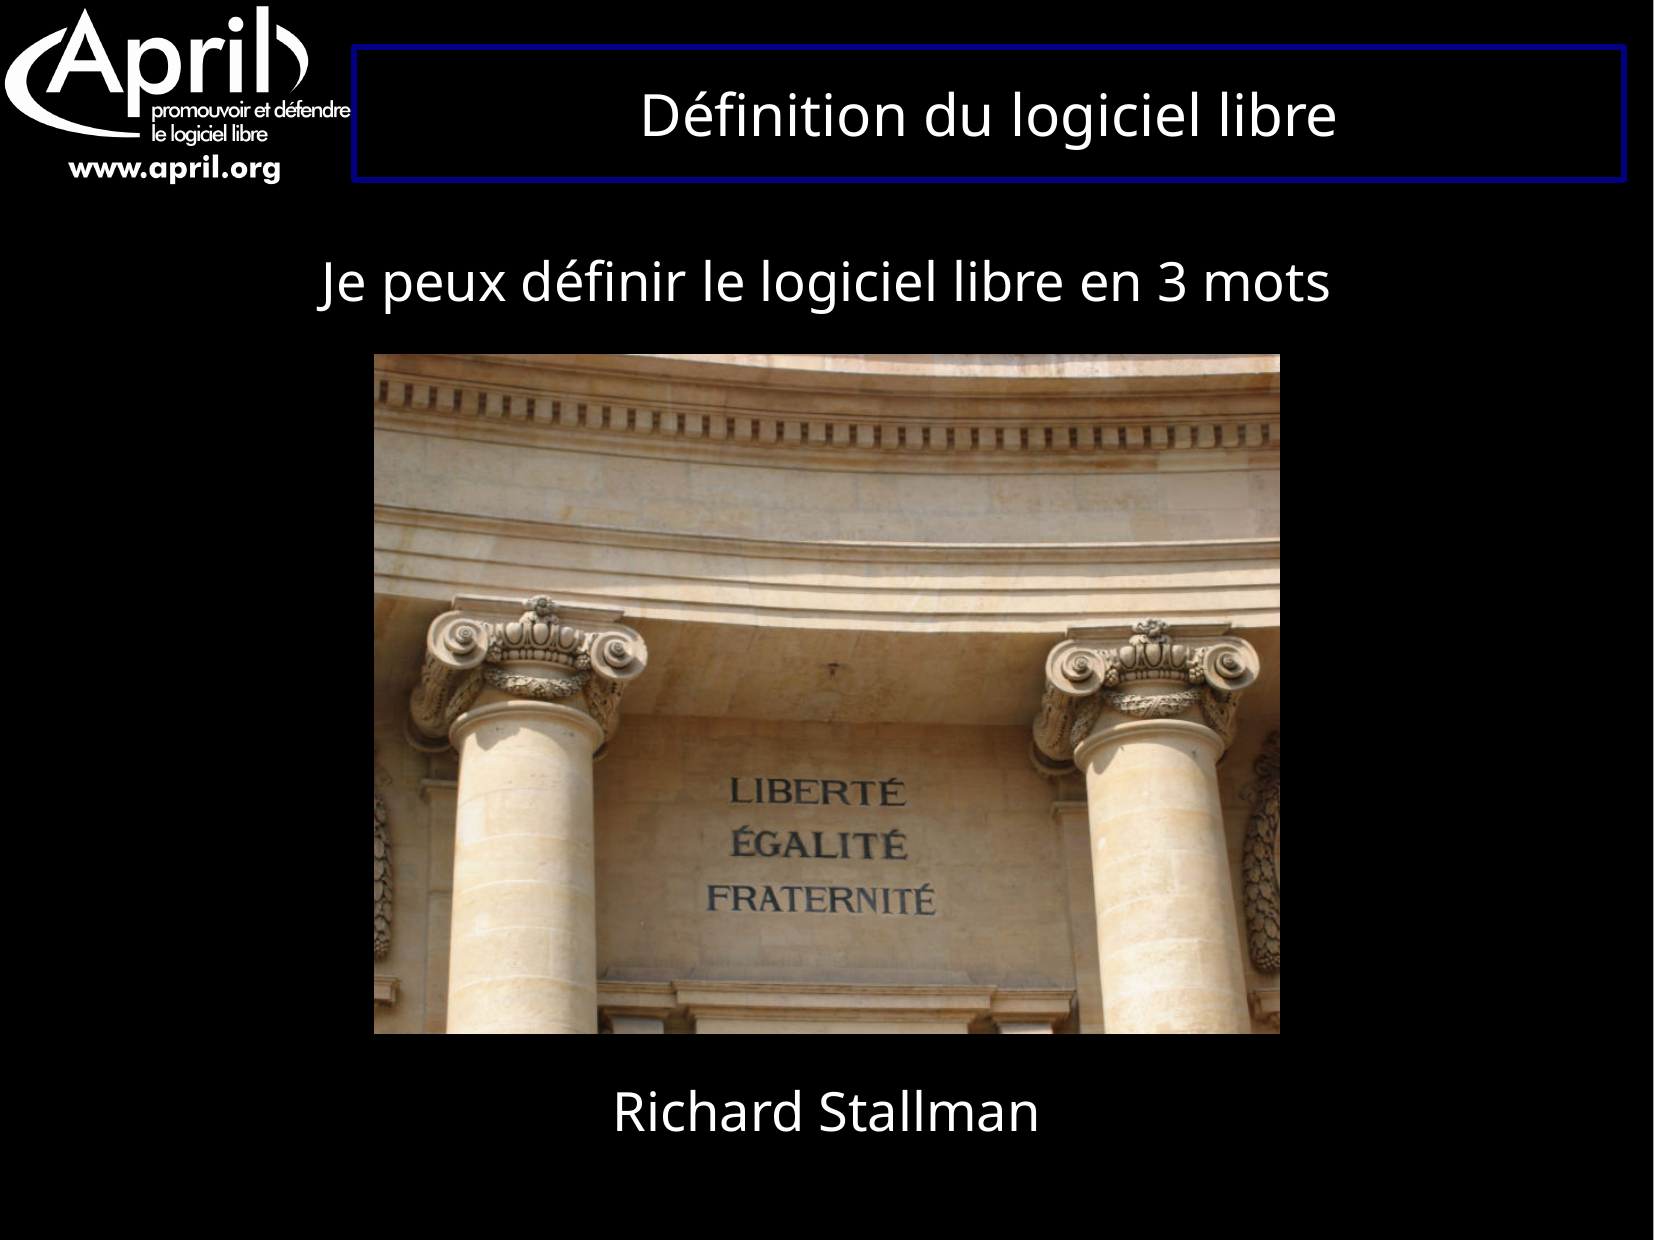

# Définition du logiciel libre
Je peux définir le logiciel libre en 3 mots
Richard Stallman